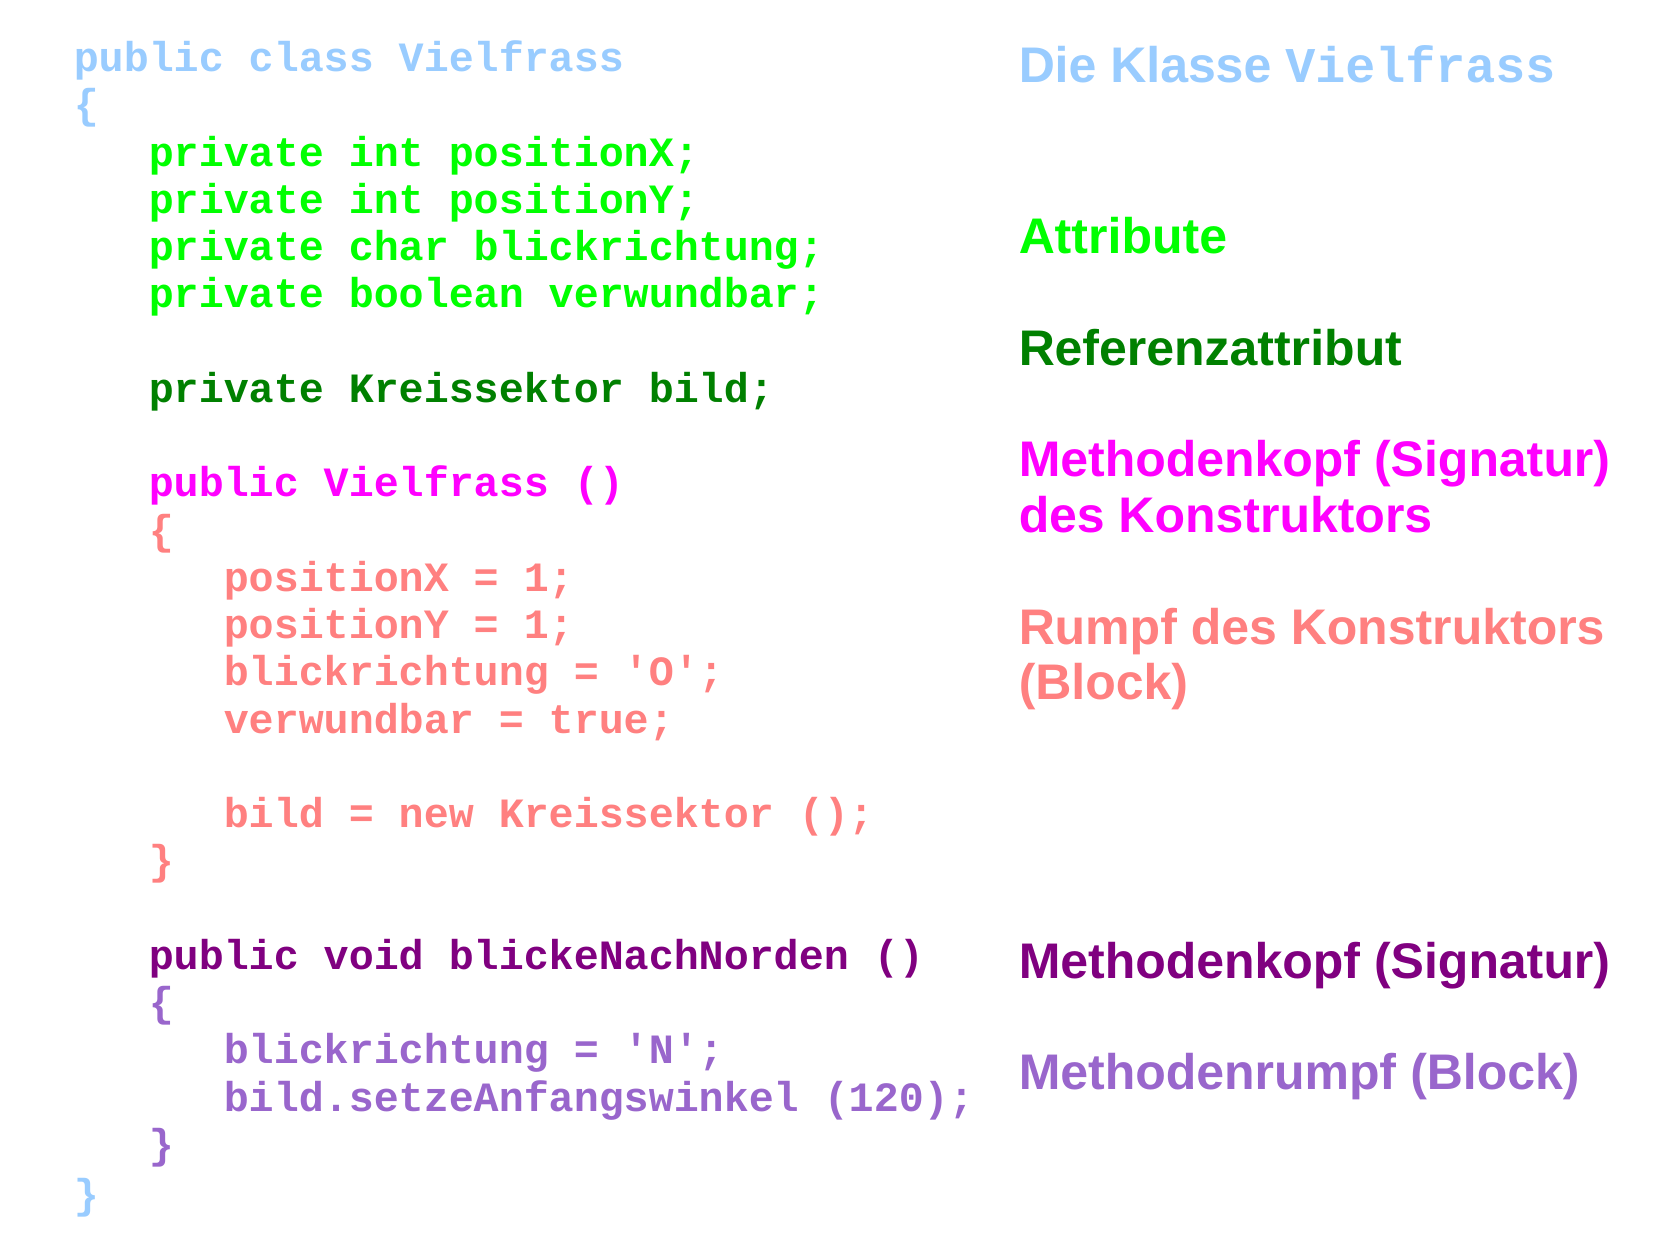

public class Vielfrass
{
 private int positionX;
 private int positionY;
 private char blickrichtung;
 private boolean verwundbar;
 private Kreissektor bild;
 public Vielfrass ()
 {
 positionX = 1;
 positionY = 1;
 blickrichtung = 'O';
 verwundbar = true;
 bild = new Kreissektor ();
 }
 public void blickeNachNorden ()
 {
 blickrichtung = 'N';
 bild.setzeAnfangswinkel (120);
 }
}
Die Klasse Vielfrass
Attribute
Referenzattribut
Methodenkopf (Signatur) des Konstruktors
Rumpf des Konstruktors (Block)
Methodenkopf (Signatur)
Methodenrumpf (Block)